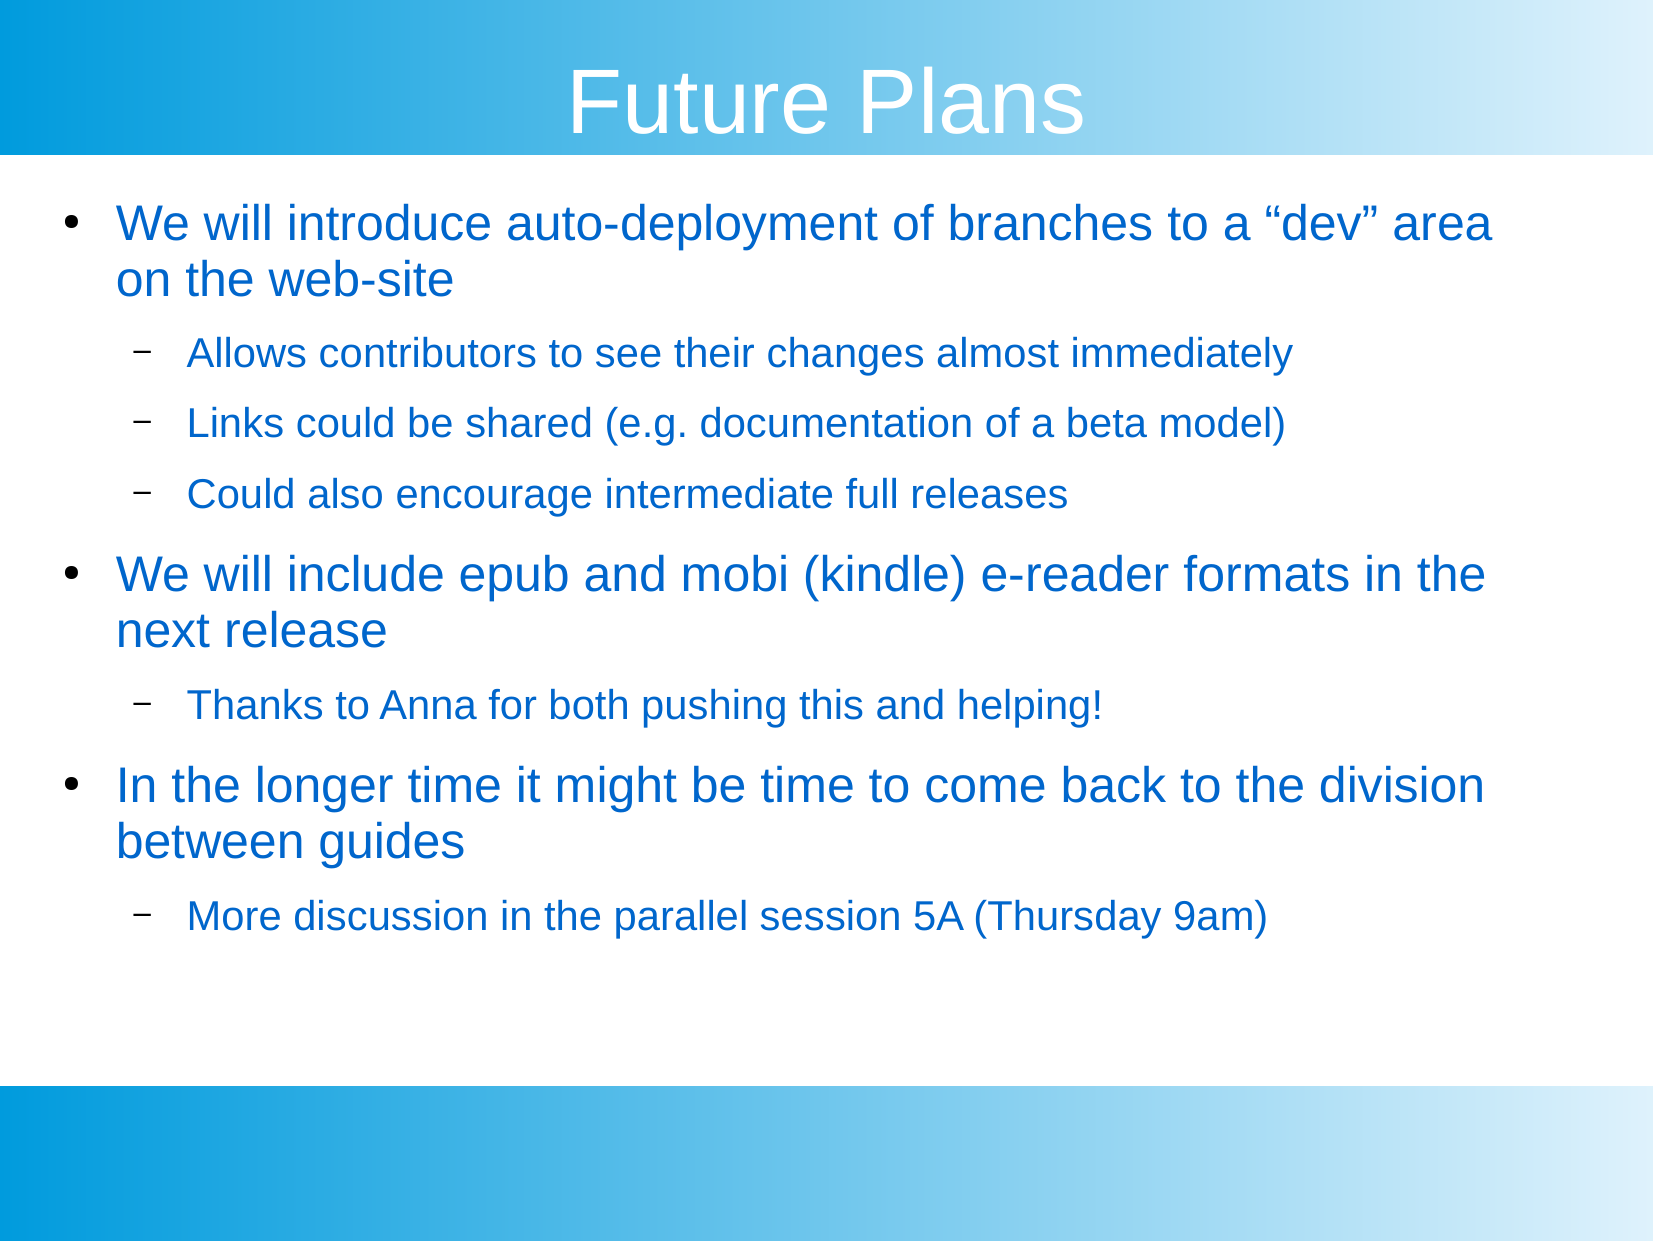

# Future Plans
We will introduce auto-deployment of branches to a “dev” area on the web-site
Allows contributors to see their changes almost immediately
Links could be shared (e.g. documentation of a beta model)
Could also encourage intermediate full releases
We will include epub and mobi (kindle) e-reader formats in the next release
Thanks to Anna for both pushing this and helping!
In the longer time it might be time to come back to the division between guides
More discussion in the parallel session 5A (Thursday 9am)